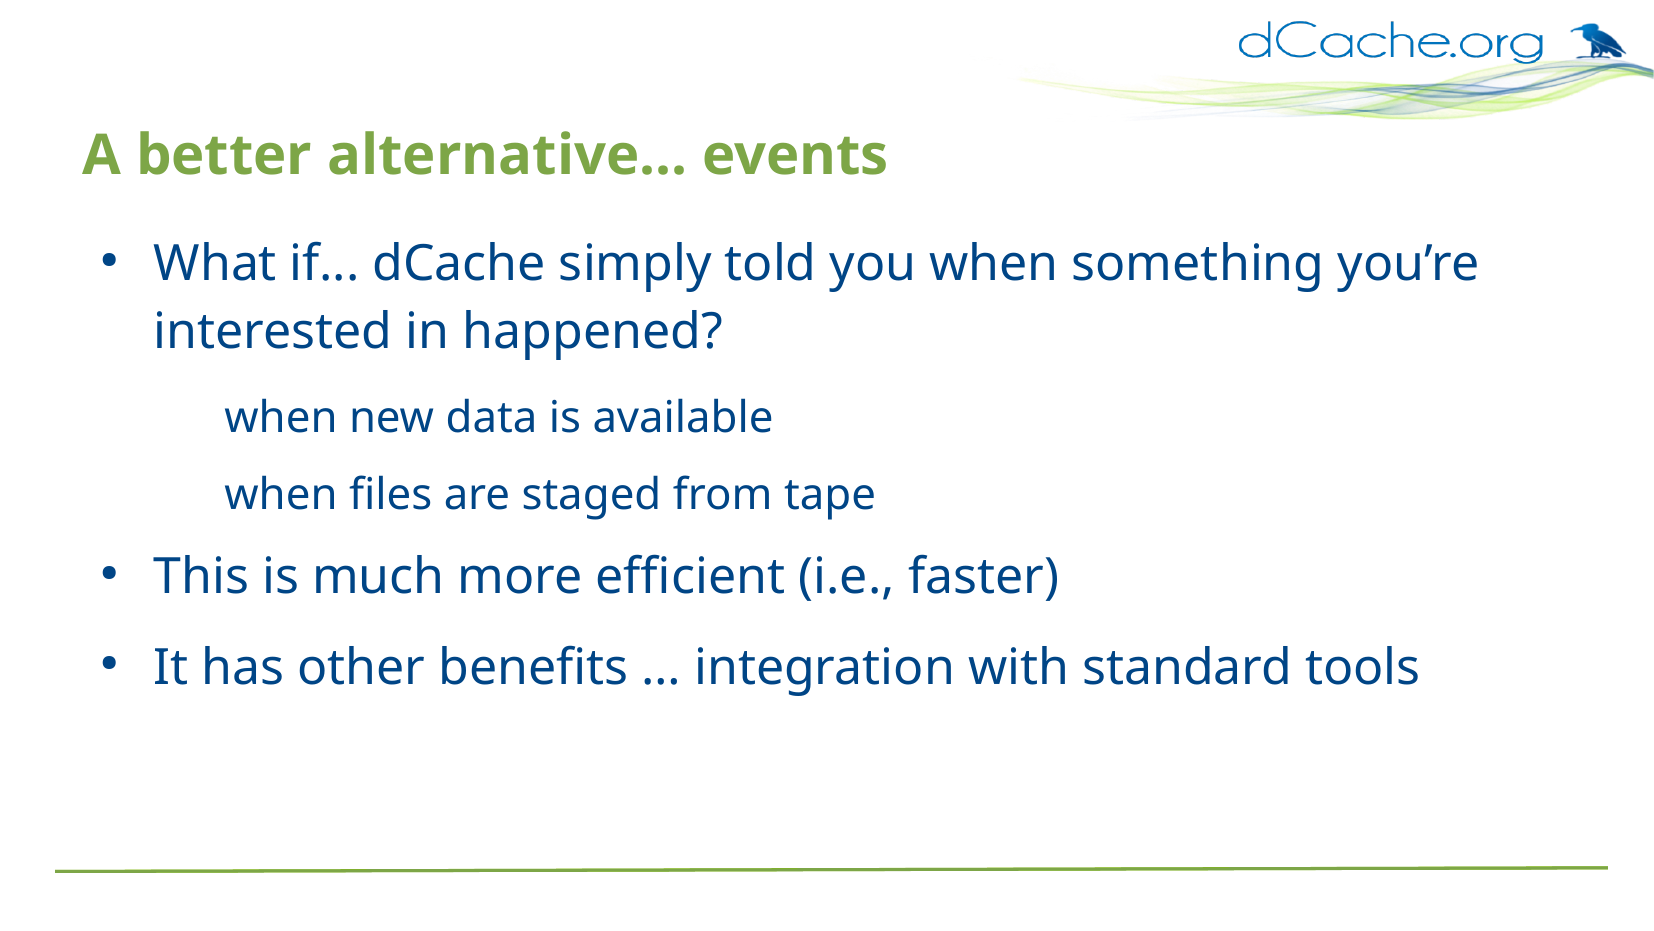

# A better alternative... events
What if... dCache simply told you when something you’re interested in happened?
when new data is available
when files are staged from tape
This is much more efficient (i.e., faster)
It has other benefits … integration with standard tools